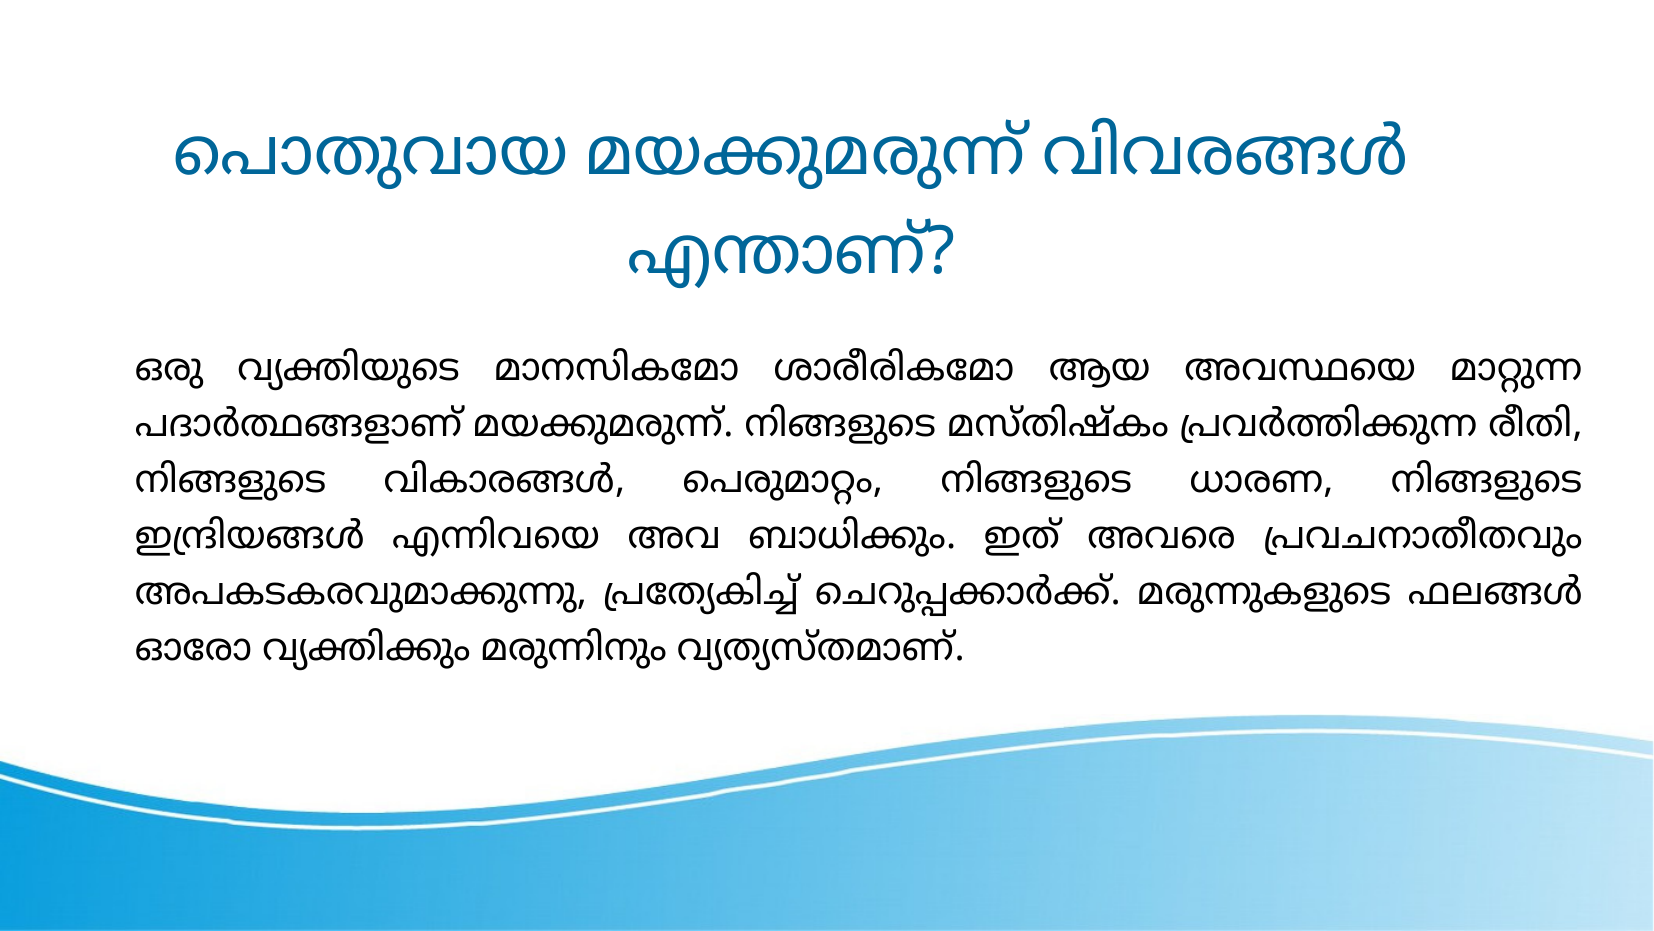

# പൊതുവായ മയക്കുമരുന്ന് വിവരങ്ങൾ എന്താണ്?
ഒരു വ്യക്തിയുടെ മാനസികമോ ശാരീരികമോ ആയ അവസ്ഥയെ മാറ്റുന്ന പദാർത്ഥങ്ങളാണ് മയക്കുമരുന്ന്. നിങ്ങളുടെ മസ്തിഷ്കം പ്രവർത്തിക്കുന്ന രീതി, നിങ്ങളുടെ വികാരങ്ങൾ, പെരുമാറ്റം, നിങ്ങളുടെ ധാരണ, നിങ്ങളുടെ ഇന്ദ്രിയങ്ങൾ എന്നിവയെ അവ ബാധിക്കും. ഇത് അവരെ പ്രവചനാതീതവും അപകടകരവുമാക്കുന്നു, പ്രത്യേകിച്ച് ചെറുപ്പക്കാർക്ക്. മരുന്നുകളുടെ ഫലങ്ങൾ ഓരോ വ്യക്തിക്കും മരുന്നിനും വ്യത്യസ്തമാണ്.